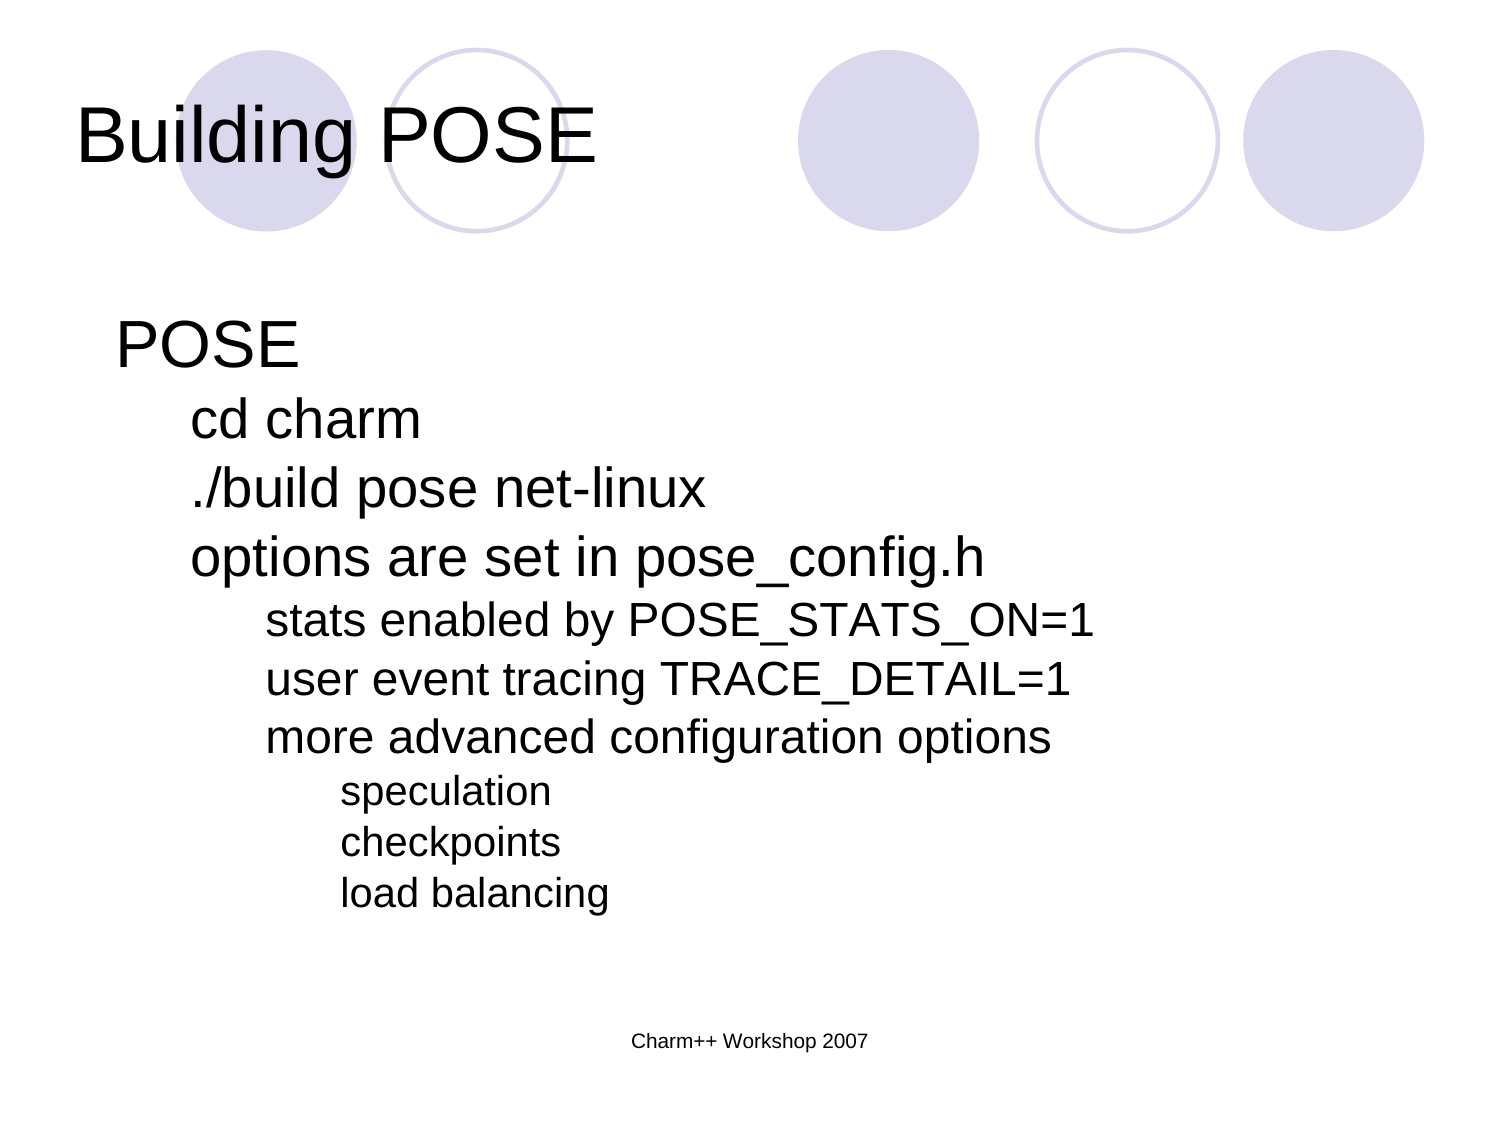

# Building POSE
POSE
cd charm
./build pose net-linux
options are set in pose_config.h
stats enabled by POSE_STATS_ON=1
user event tracing TRACE_DETAIL=1
more advanced configuration options
speculation
checkpoints
load balancing
Charm++ Workshop 2007